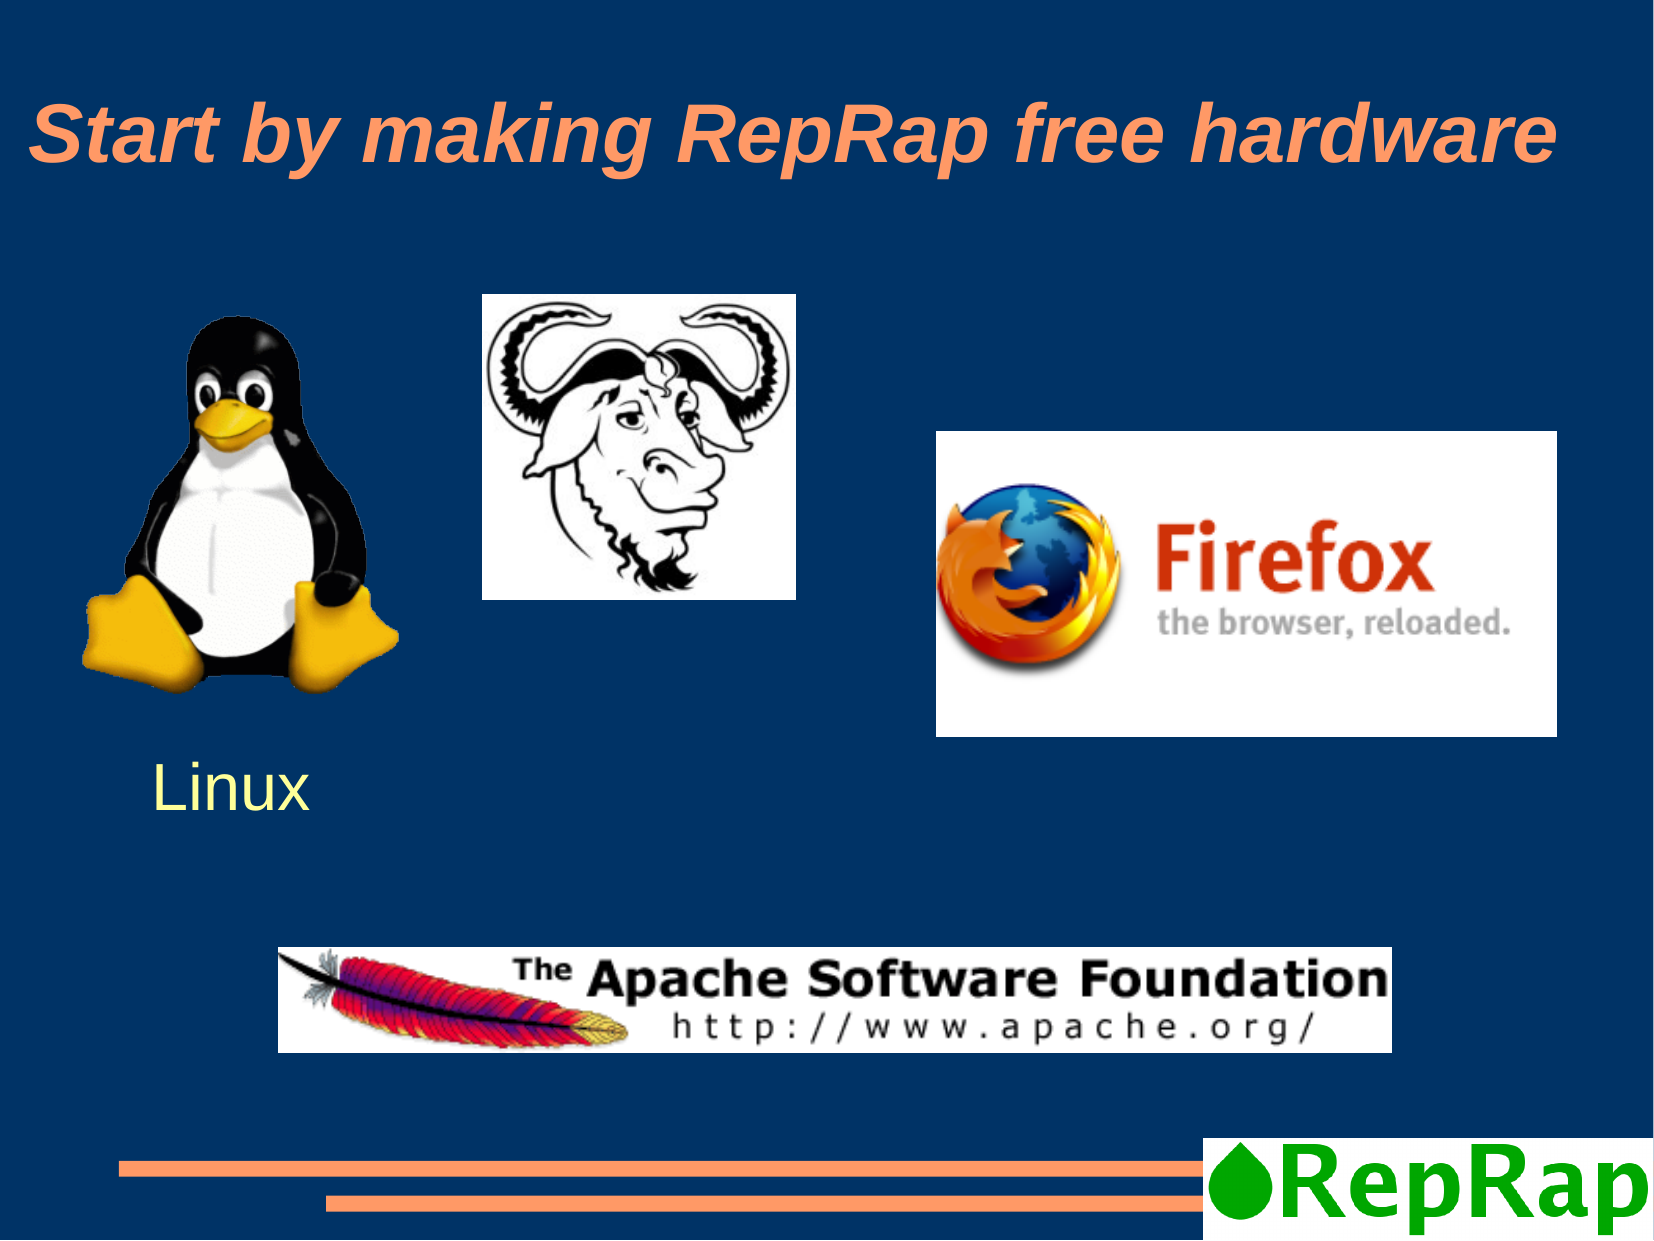

# Start by making RepRap free hardware
Linux